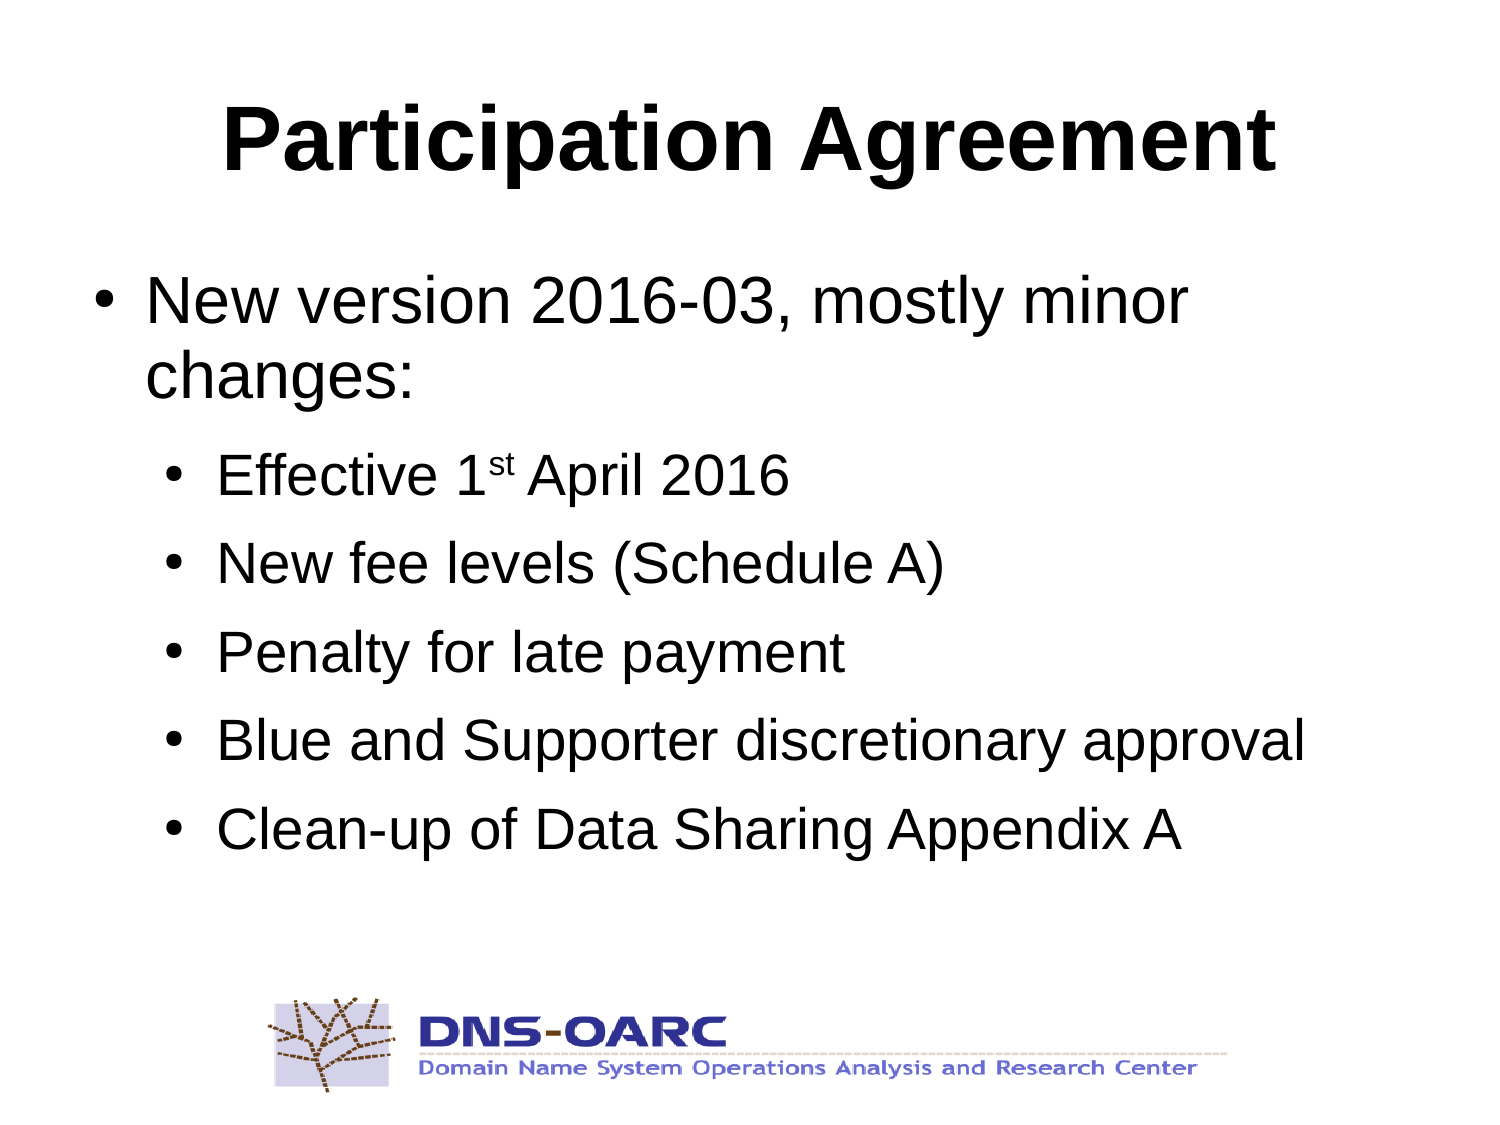

# Participation Agreement
New version 2016-03, mostly minor changes:
Effective 1st April 2016
New fee levels (Schedule A)
Penalty for late payment
Blue and Supporter discretionary approval
Clean-up of Data Sharing Appendix A